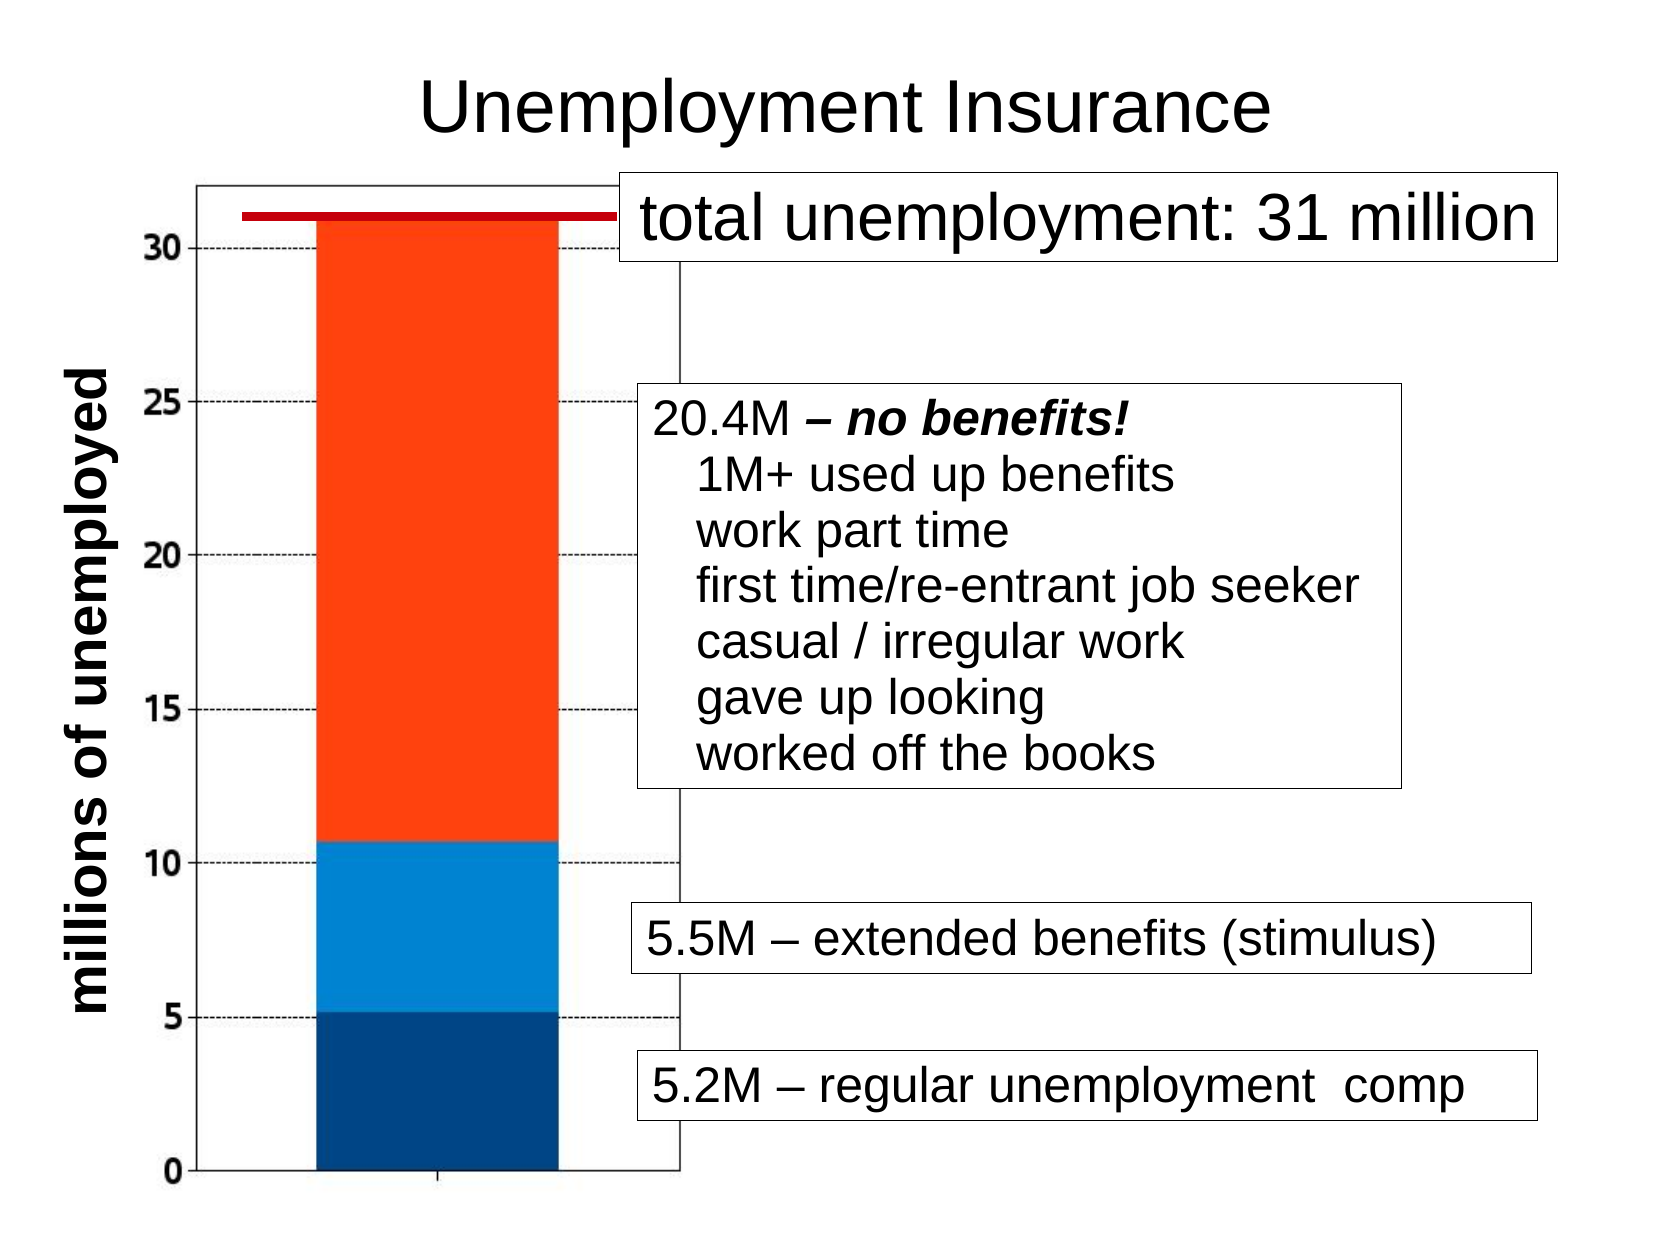

Unemployment Insurance
total unemployment: 31 million
20.4M – no benefits!
 1M+ used up benefits
 work part time
 first time/re-entrant job seeker
 casual / irregular work
 gave up looking
 worked off the books
millions of unemployed
5.5M – extended benefits (stimulus)
5.2M – regular unemployment comp